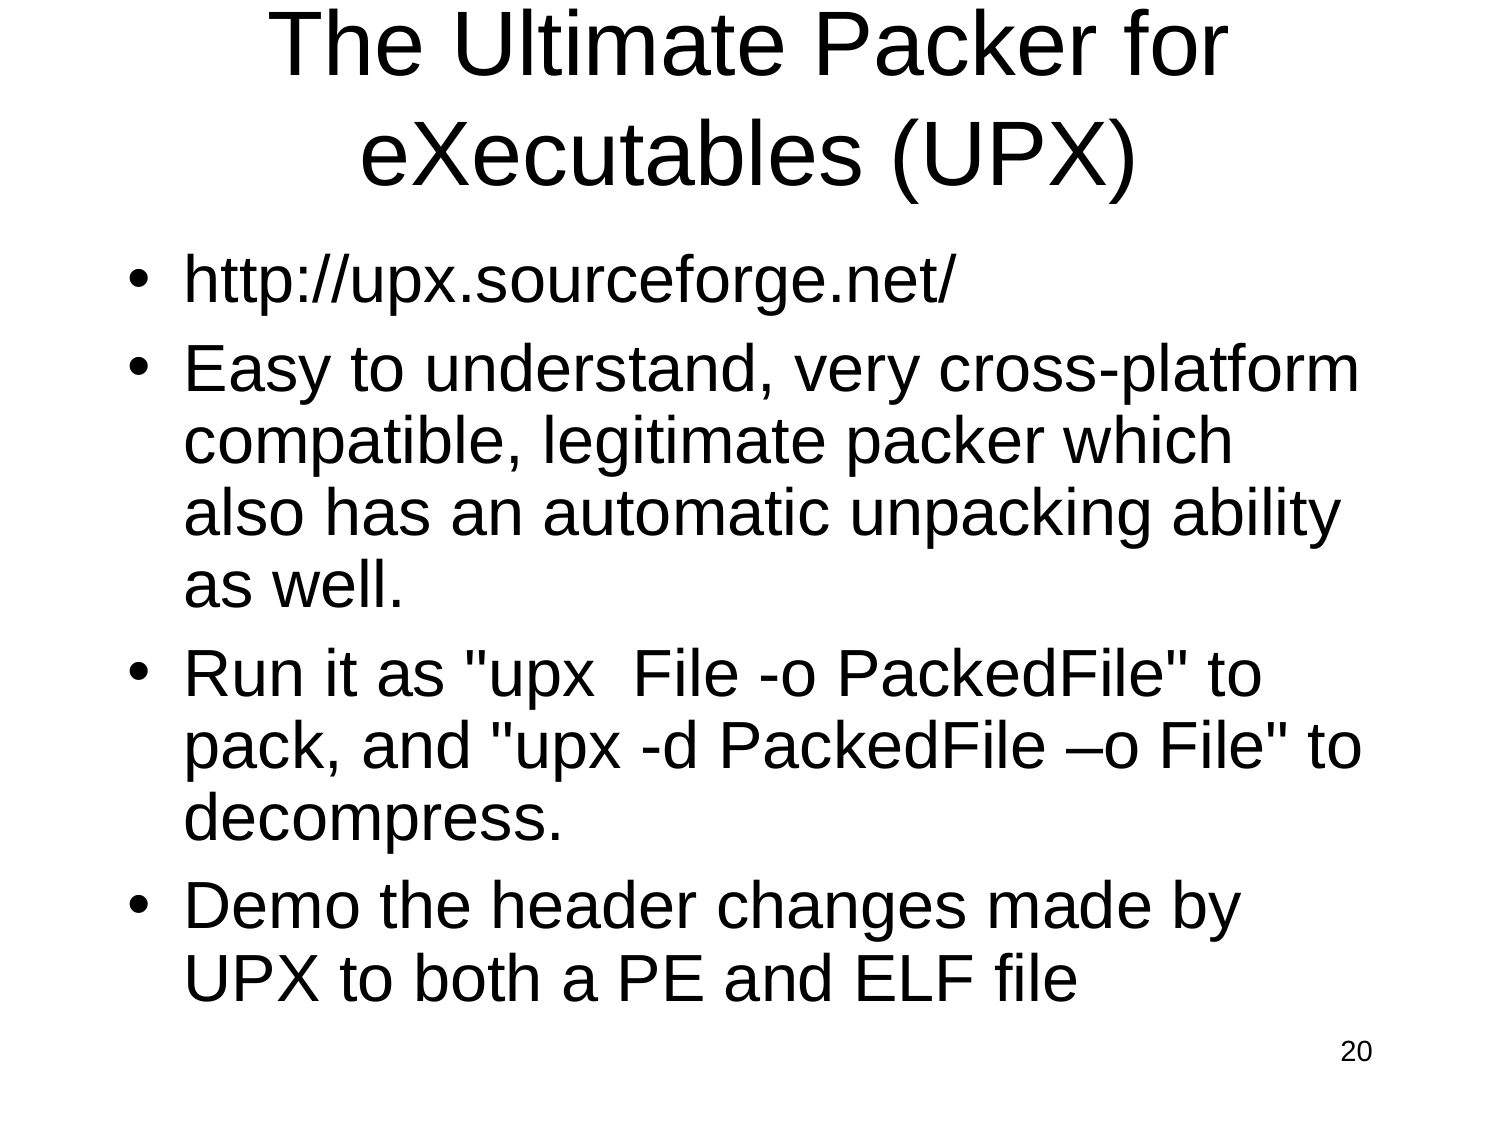

# The Ultimate Packer for eXecutables (UPX)
http://upx.sourceforge.net/
Easy to understand, very cross-platform compatible, legitimate packer which also has an automatic unpacking ability as well.
Run it as "upx File -o PackedFile" to pack, and "upx -d PackedFile –o File" to decompress.
Demo the header changes made by UPX to both a PE and ELF file